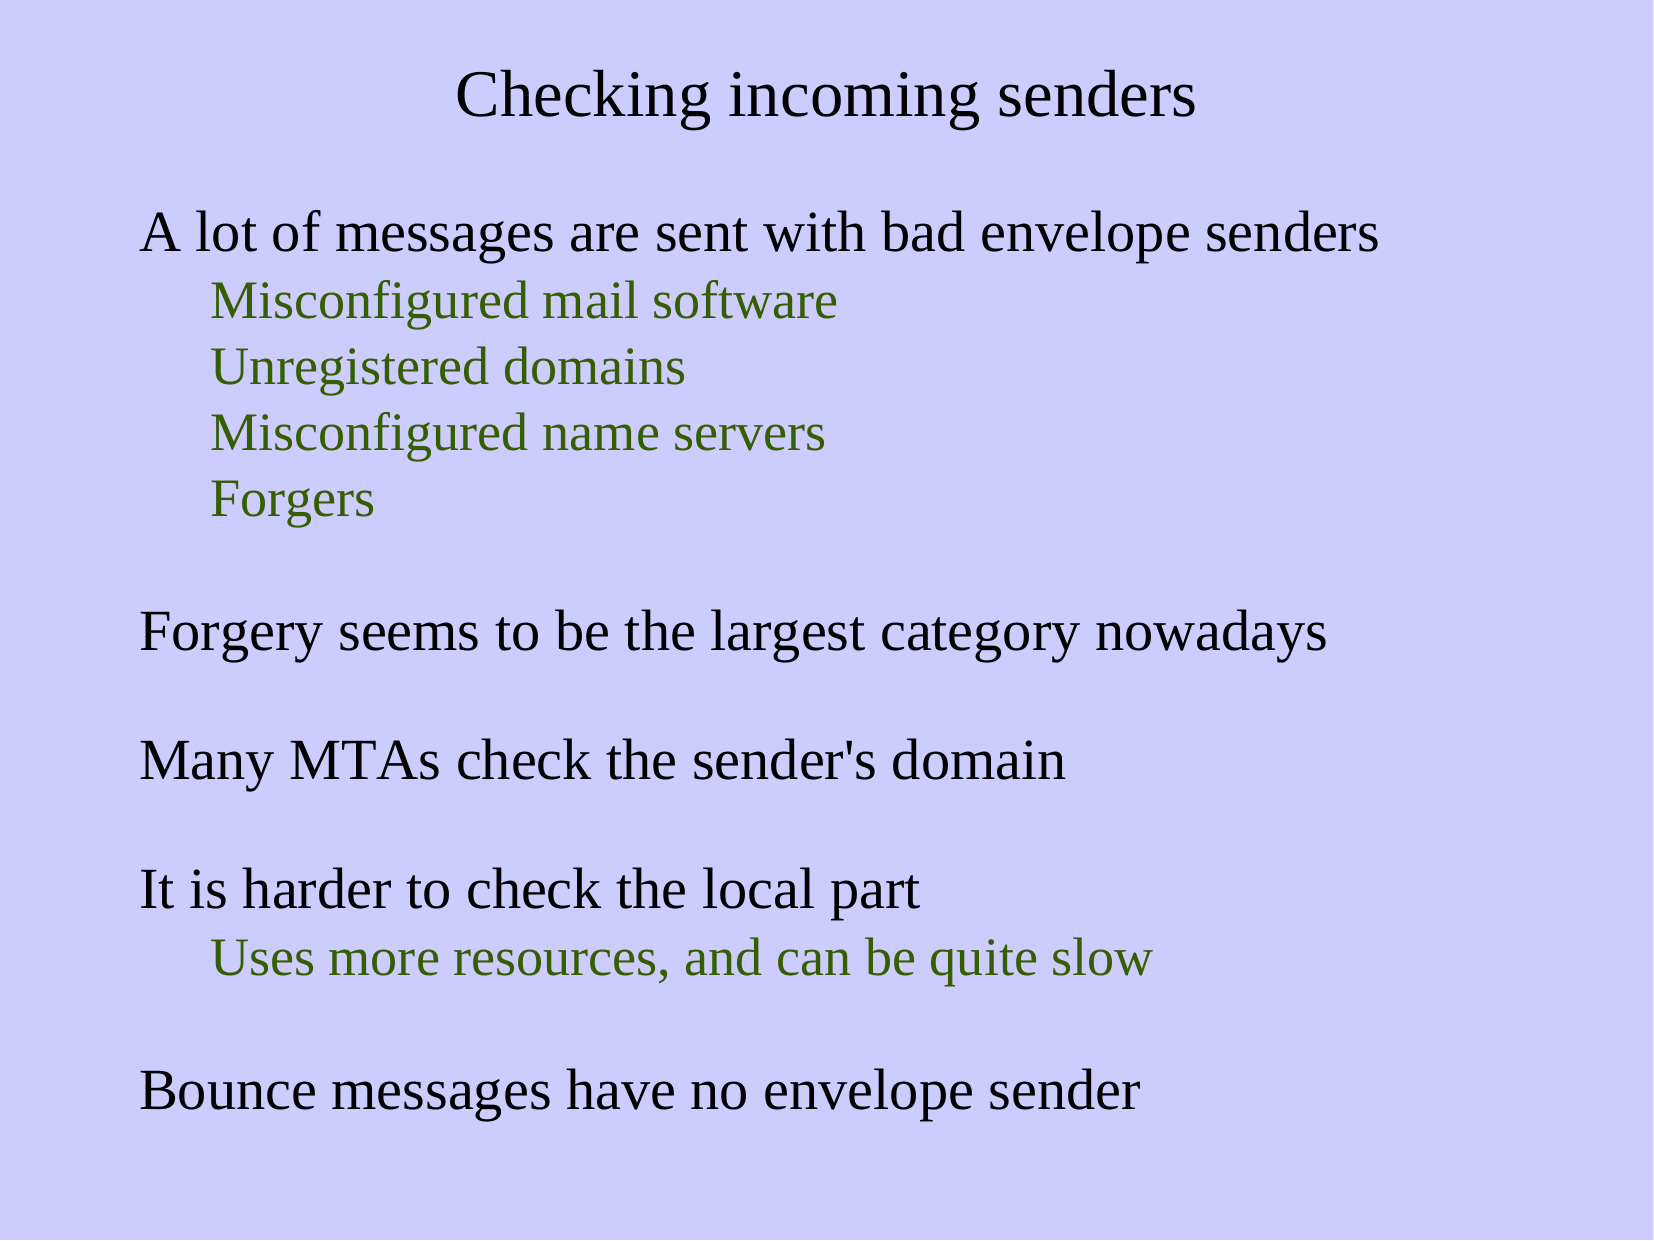

# Checking incoming senders
A lot of messages are sent with bad envelope senders
Mis­configured mail software
Unregistered domains
Mis­configured name servers
Forgers
Forgery seems to be the largest category nowadays
Many MTAs check the sender's domain
It is harder to check the local part
Uses more resources, and can be quite slow
Bounce messages have no envelope sender